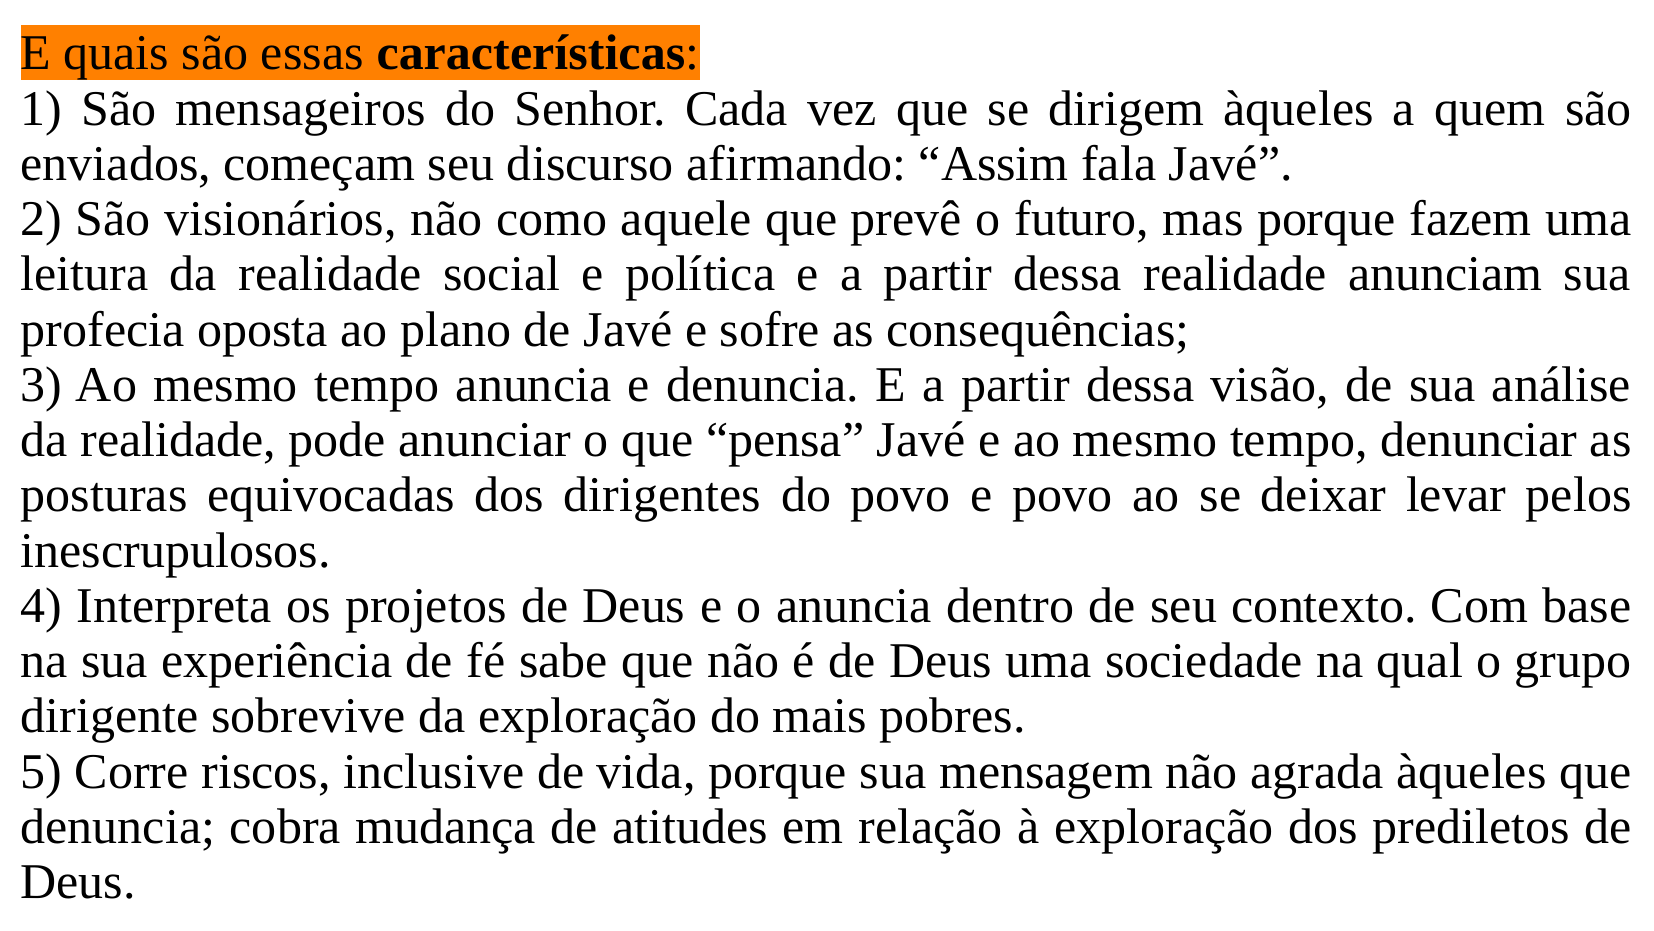

E quais são essas características:
1) São mensageiros do Senhor. Cada vez que se dirigem àqueles a quem são enviados, começam seu discurso afirmando: “Assim fala Javé”.
2) São visionários, não como aquele que prevê o futuro, mas porque fazem uma leitura da realidade social e política e a partir dessa realidade anunciam sua profecia oposta ao plano de Javé e sofre as consequências;
3) Ao mesmo tempo anuncia e denuncia. E a partir dessa visão, de sua análise da realidade, pode anunciar o que “pensa” Javé e ao mesmo tempo, denunciar as posturas equivocadas dos dirigentes do povo e povo ao se deixar levar pelos inescrupulosos.
4) Interpreta os projetos de Deus e o anuncia dentro de seu contexto. Com base na sua experiência de fé sabe que não é de Deus uma sociedade na qual o grupo dirigente sobrevive da exploração do mais pobres.
5) Corre riscos, inclusive de vida, porque sua mensagem não agrada àqueles que denuncia; cobra mudança de atitudes em relação à exploração dos prediletos de Deus.